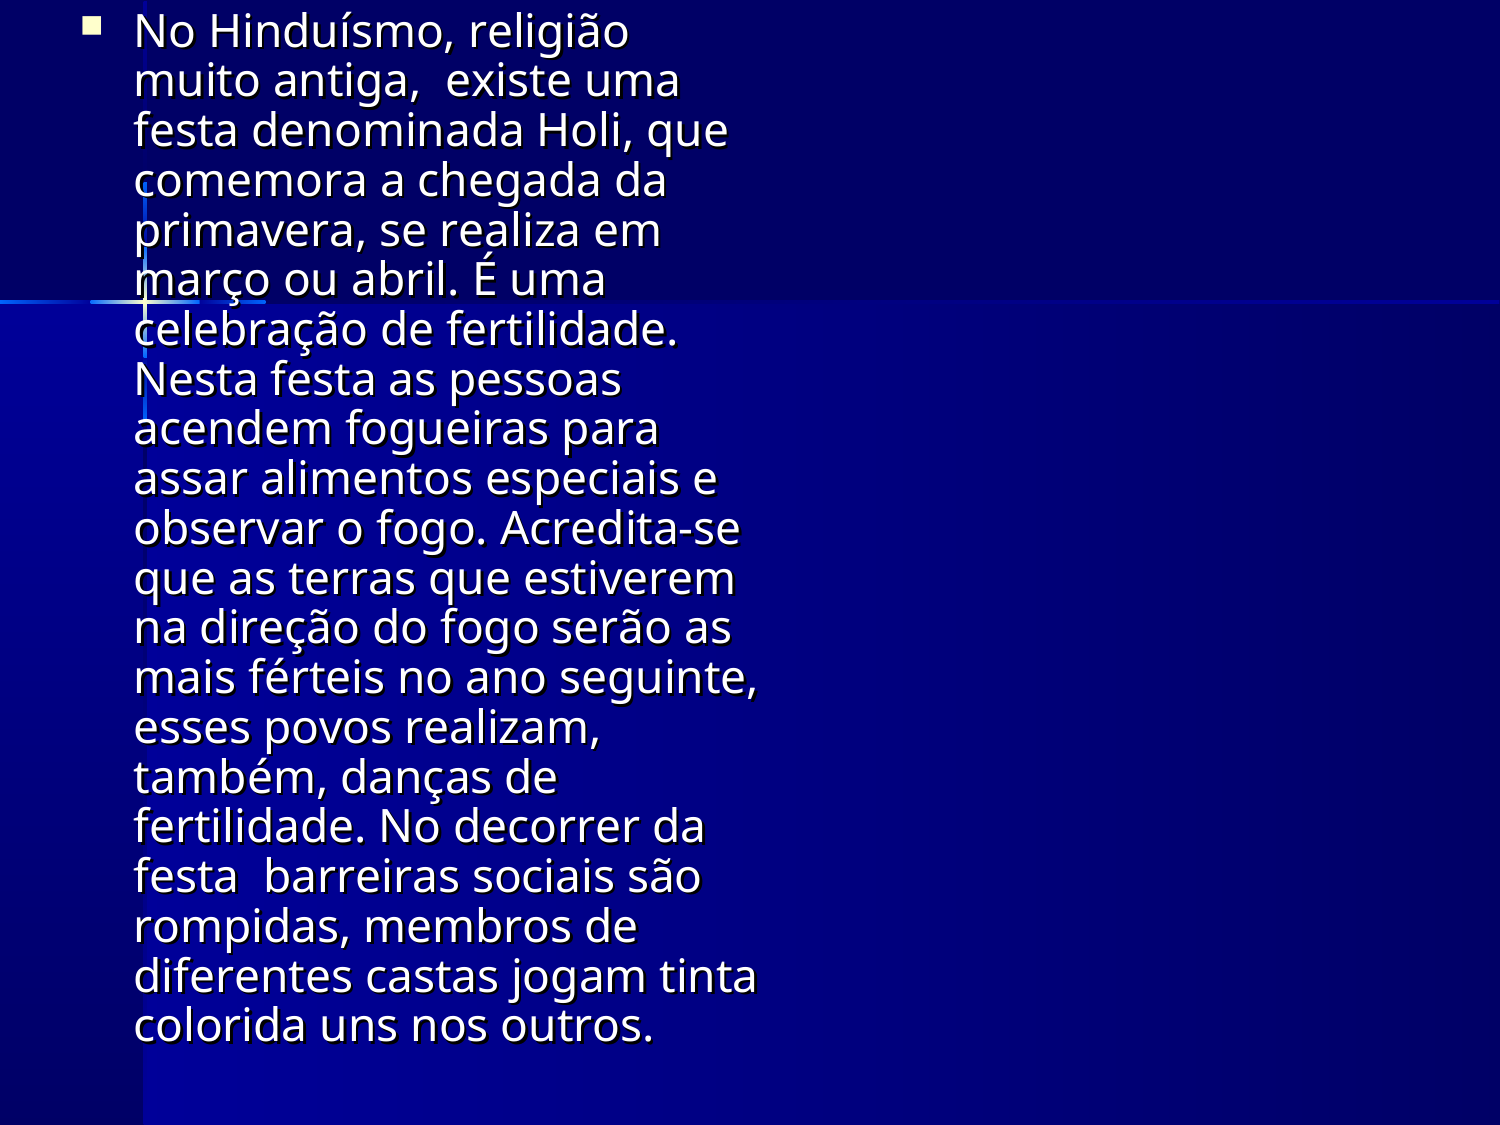

# No Hinduísmo, religião muito antiga, existe uma festa denominada Holi, que comemora a chegada da primavera, se realiza em março ou abril. É uma celebração de fertilidade. Nesta festa as pessoas acendem fogueiras para assar alimentos especiais e observar o fogo. Acredita-se que as terras que estiverem na direção do fogo serão as mais férteis no ano seguinte, esses povos realizam, também, danças de fertilidade. No decorrer da festa barreiras sociais são rompidas, membros de diferentes castas jogam tinta colorida uns nos outros.